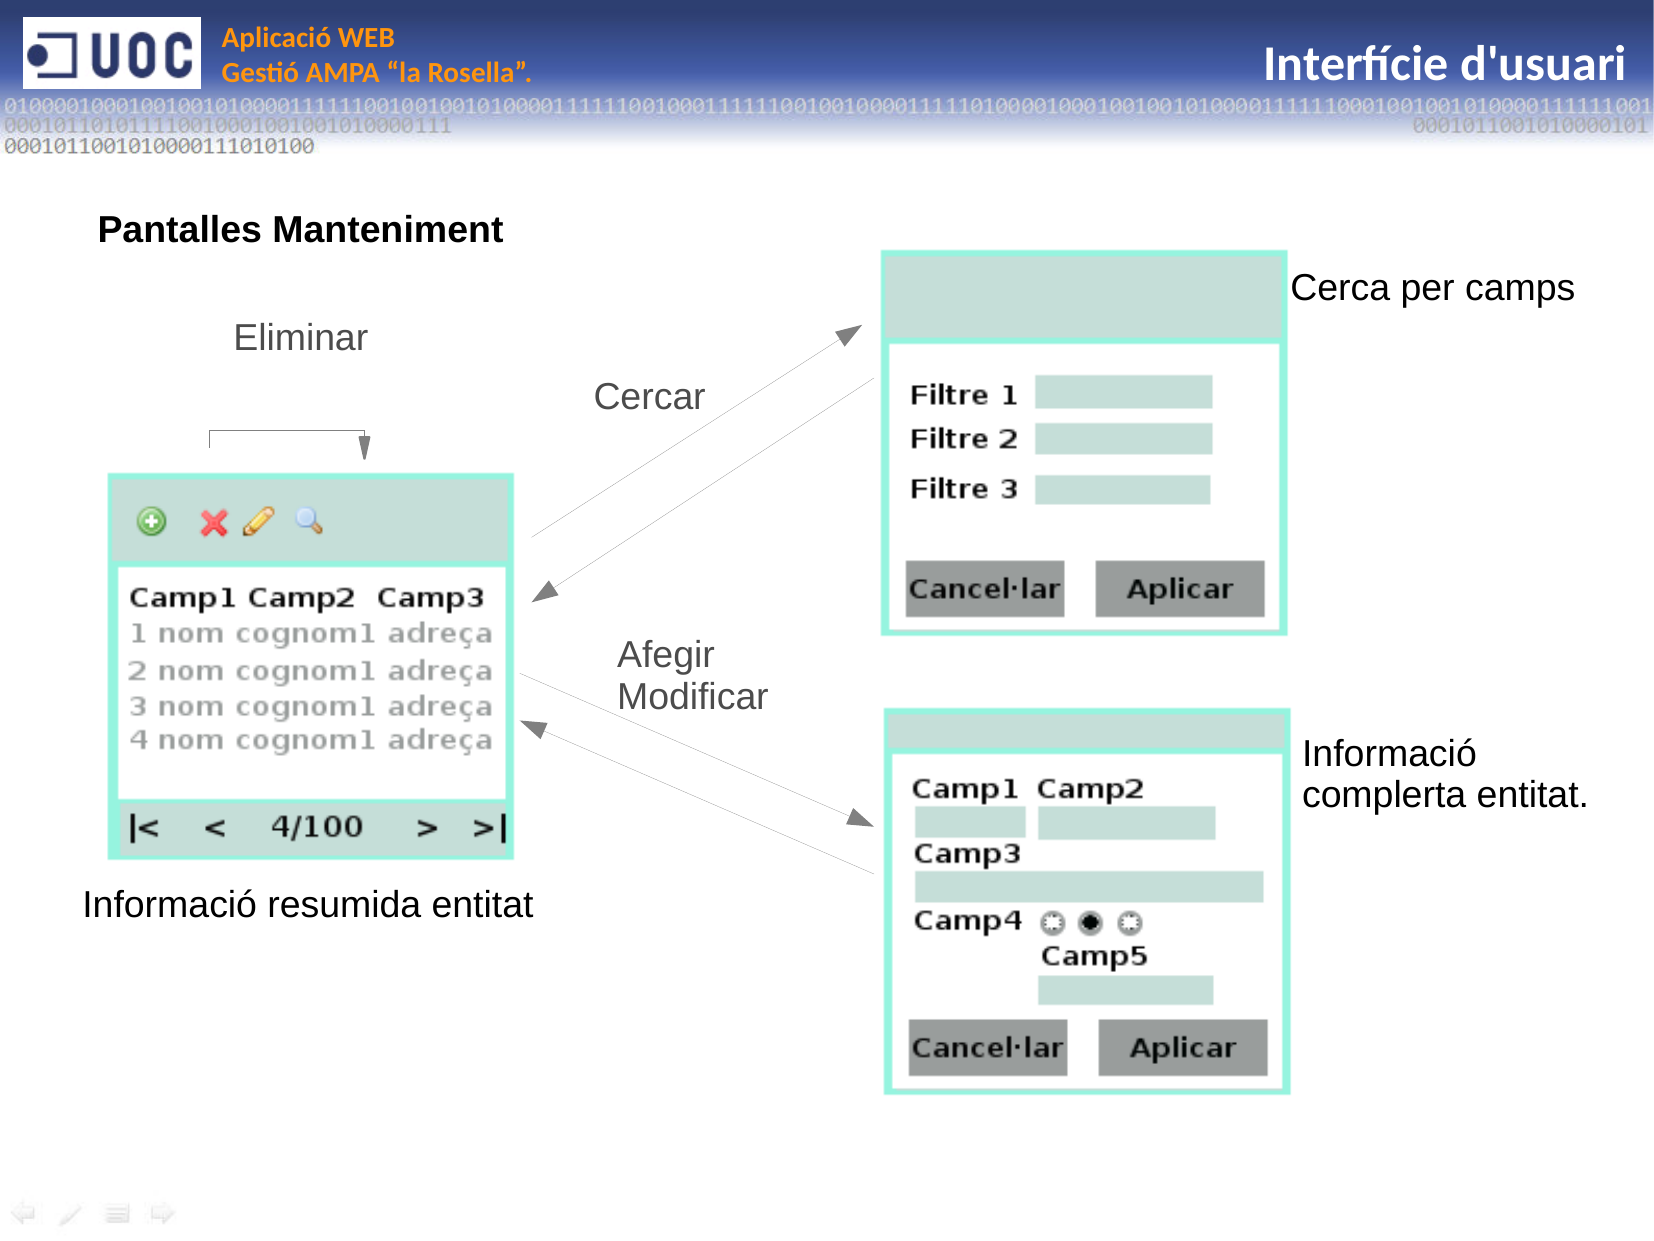

Aplicació WEB
Gestió AMPA “la Rosella”.
Interfície d'usuari
Pantalles Manteniment
Cerca per camps
Eliminar
Cercar
Afegir Modificar
Informació complerta entitat.
Informació resumida entitat